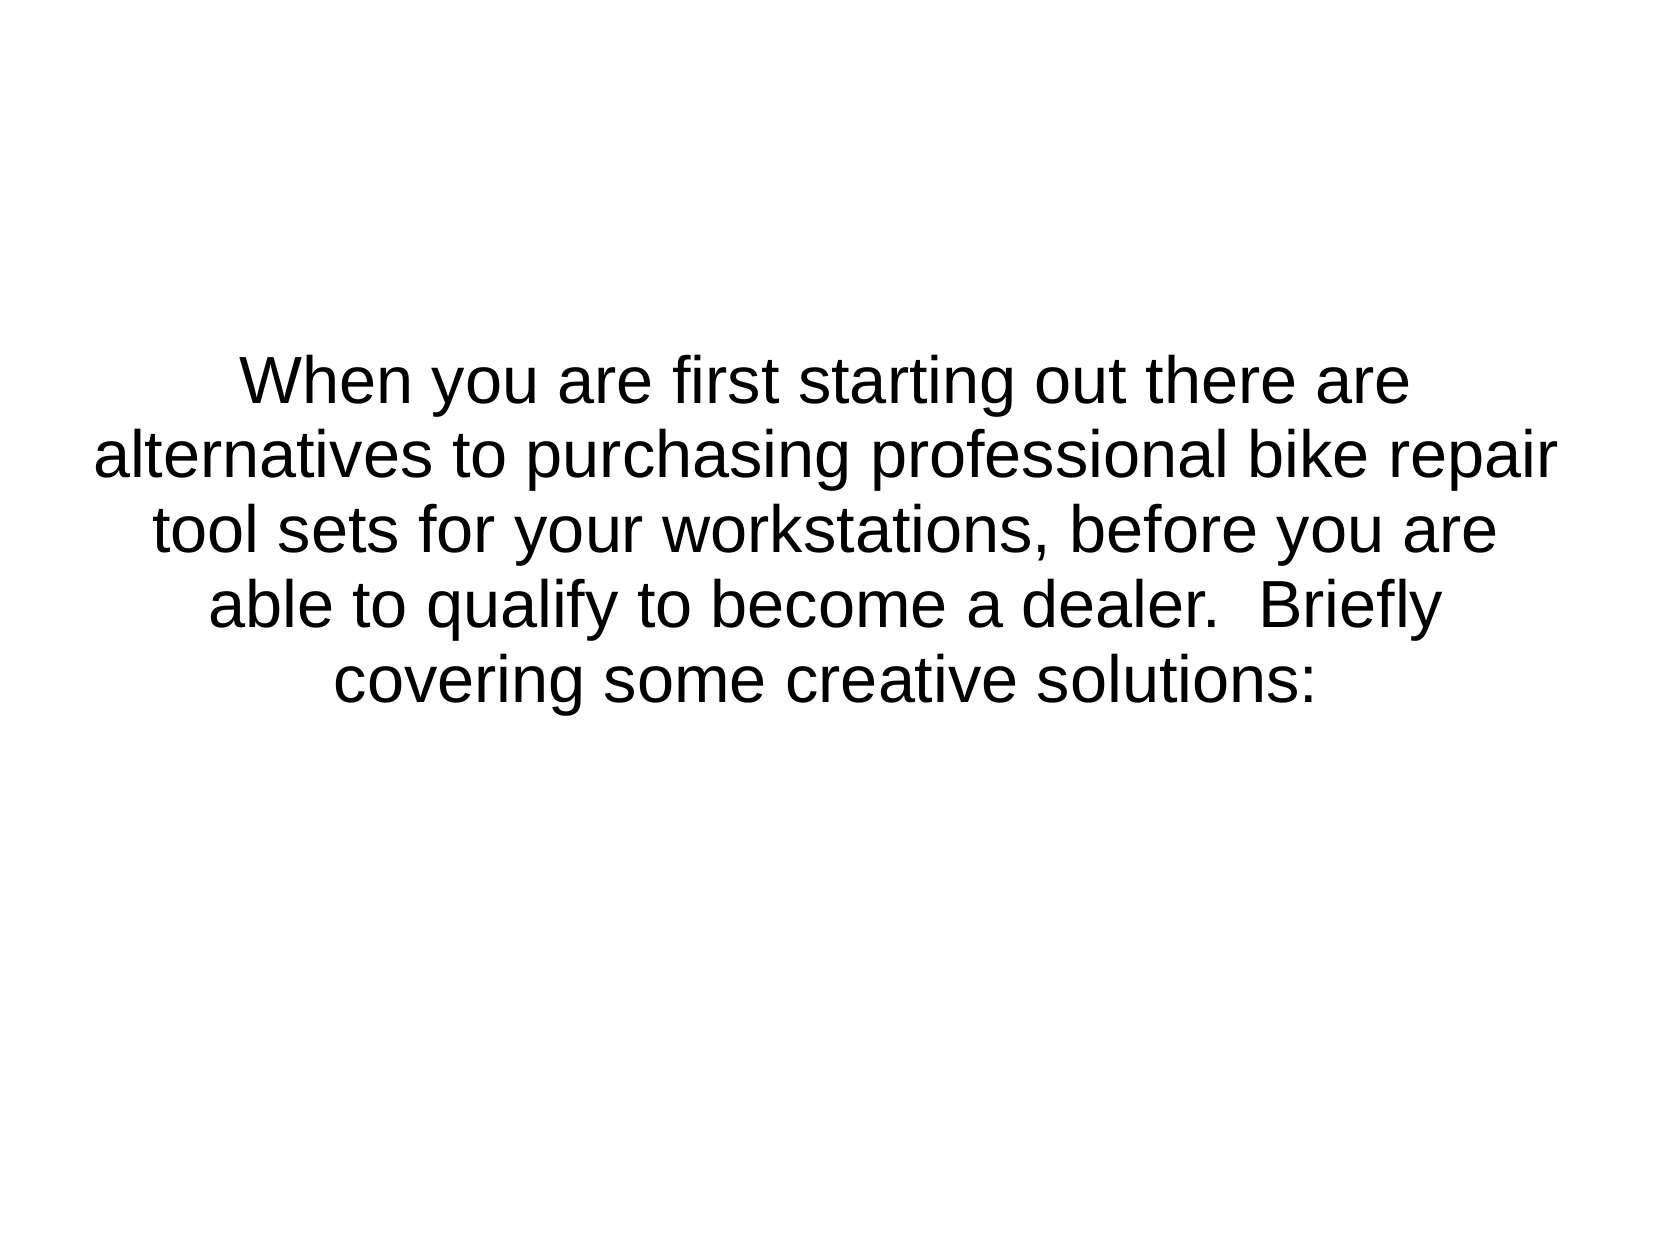

# When you are first starting out there are alternatives to purchasing professional bike repair tool sets for your workstations, before you are able to qualify to become a dealer. Briefly covering some creative solutions: